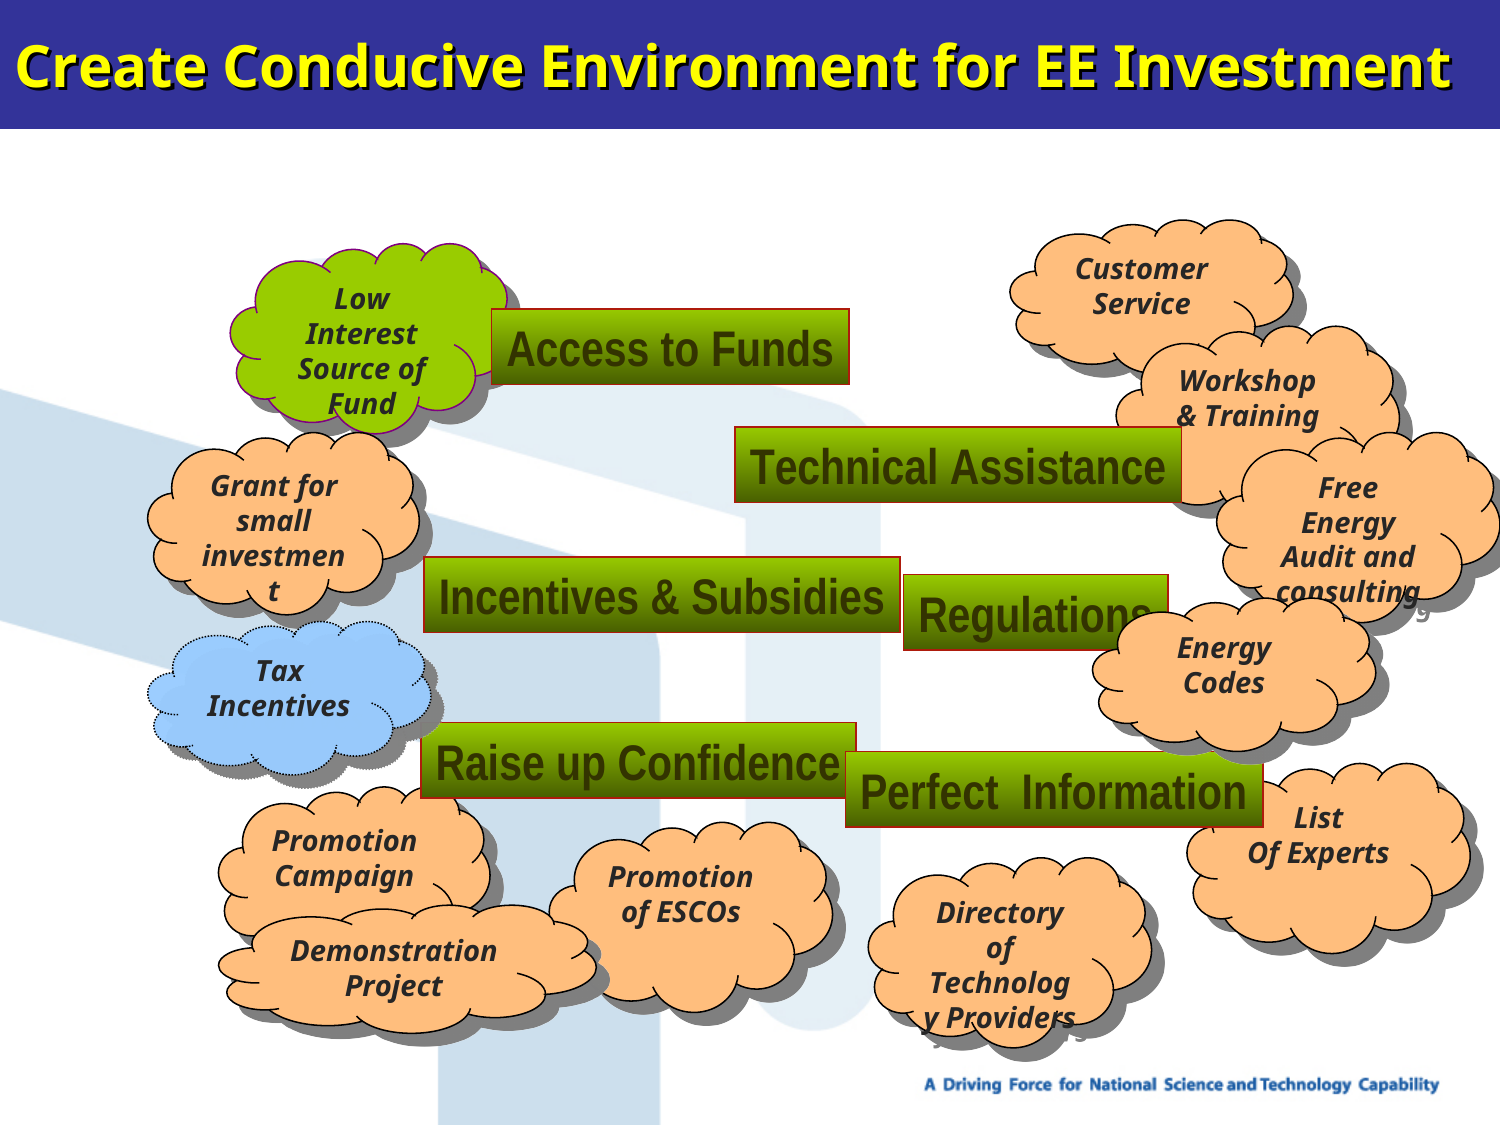

Create Conducive Environment for EE Investment
Customer Service
Low Interest
Source of Fund
Access to Funds
Workshop & Training
Technical Assistance
Grant for small investment
Free Energy Audit and consulting
Incentives & Subsidies
Regulations
Energy Codes
Tax Incentives
Raise up Confidence
Perfect Information
List
Of Experts
Promotion Campaign
Promotion of ESCOs
Directory of Technology Providers
Demonstration Project